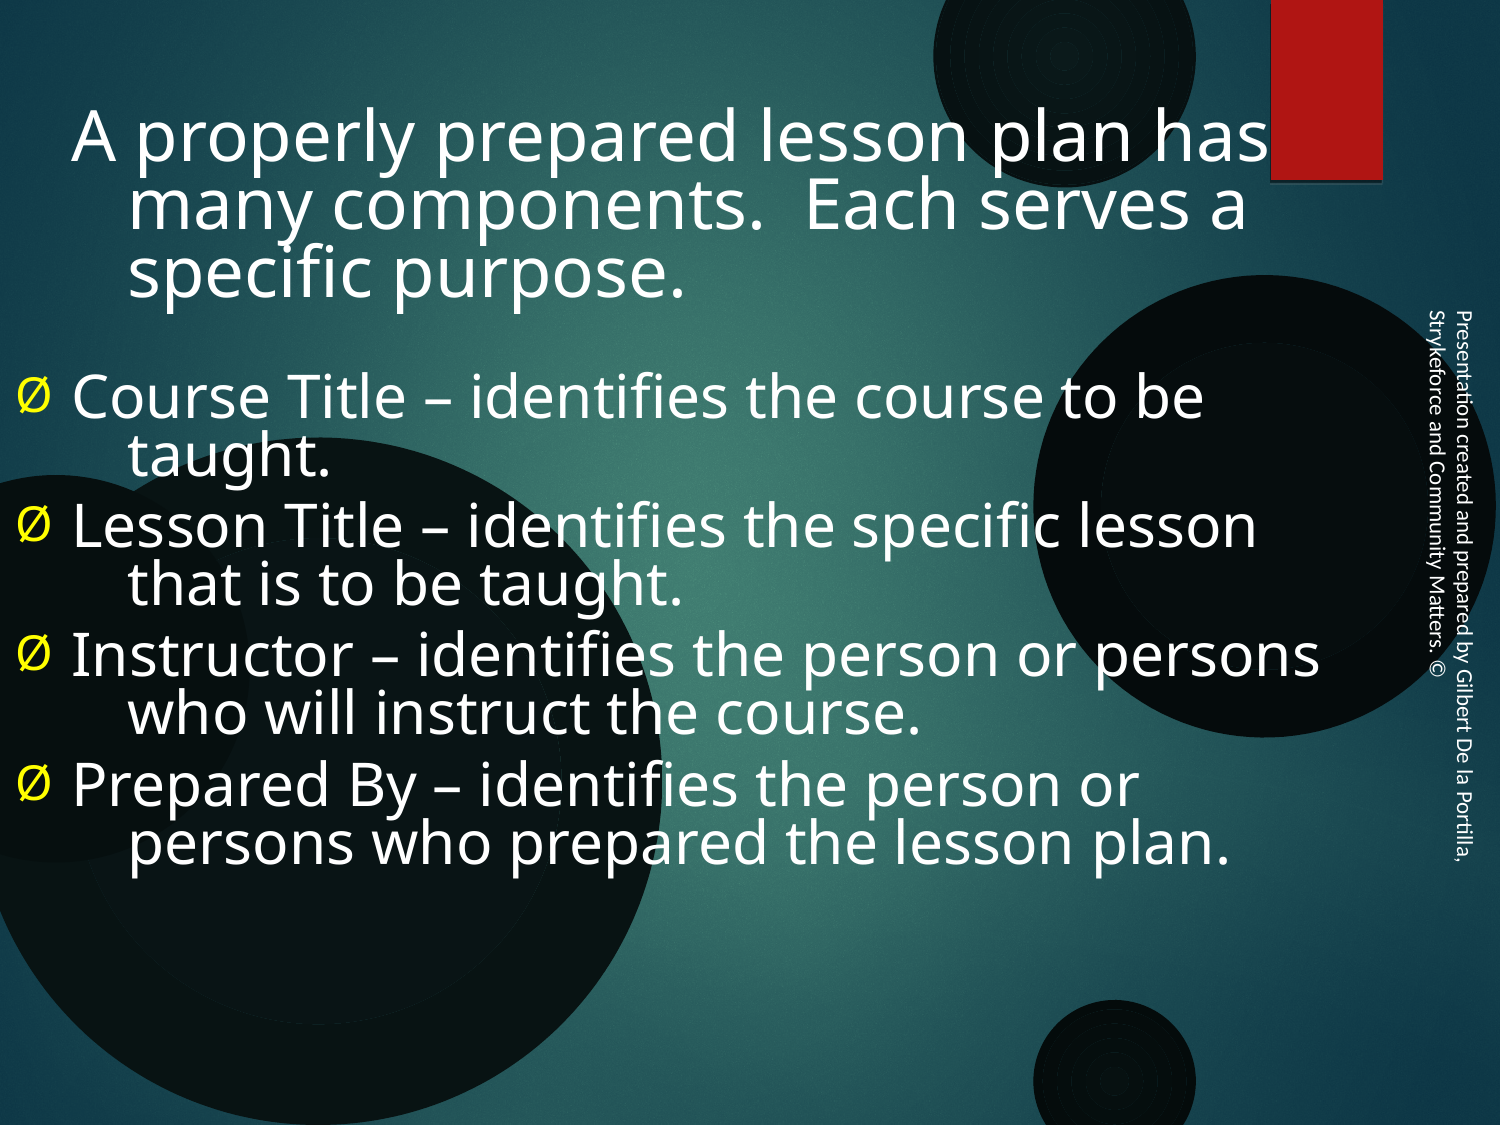

# A properly prepared lesson plan has many components. Each serves a specific purpose.
Course Title – identifies the course to be taught.
Lesson Title – identifies the specific lesson that is to be taught.
Instructor – identifies the person or persons who will instruct the course.
Prepared By – identifies the person or persons who prepared the lesson plan.
Presentation created and prepared by Gilbert De la Portilla, Strykeforce and Community Matters. ©